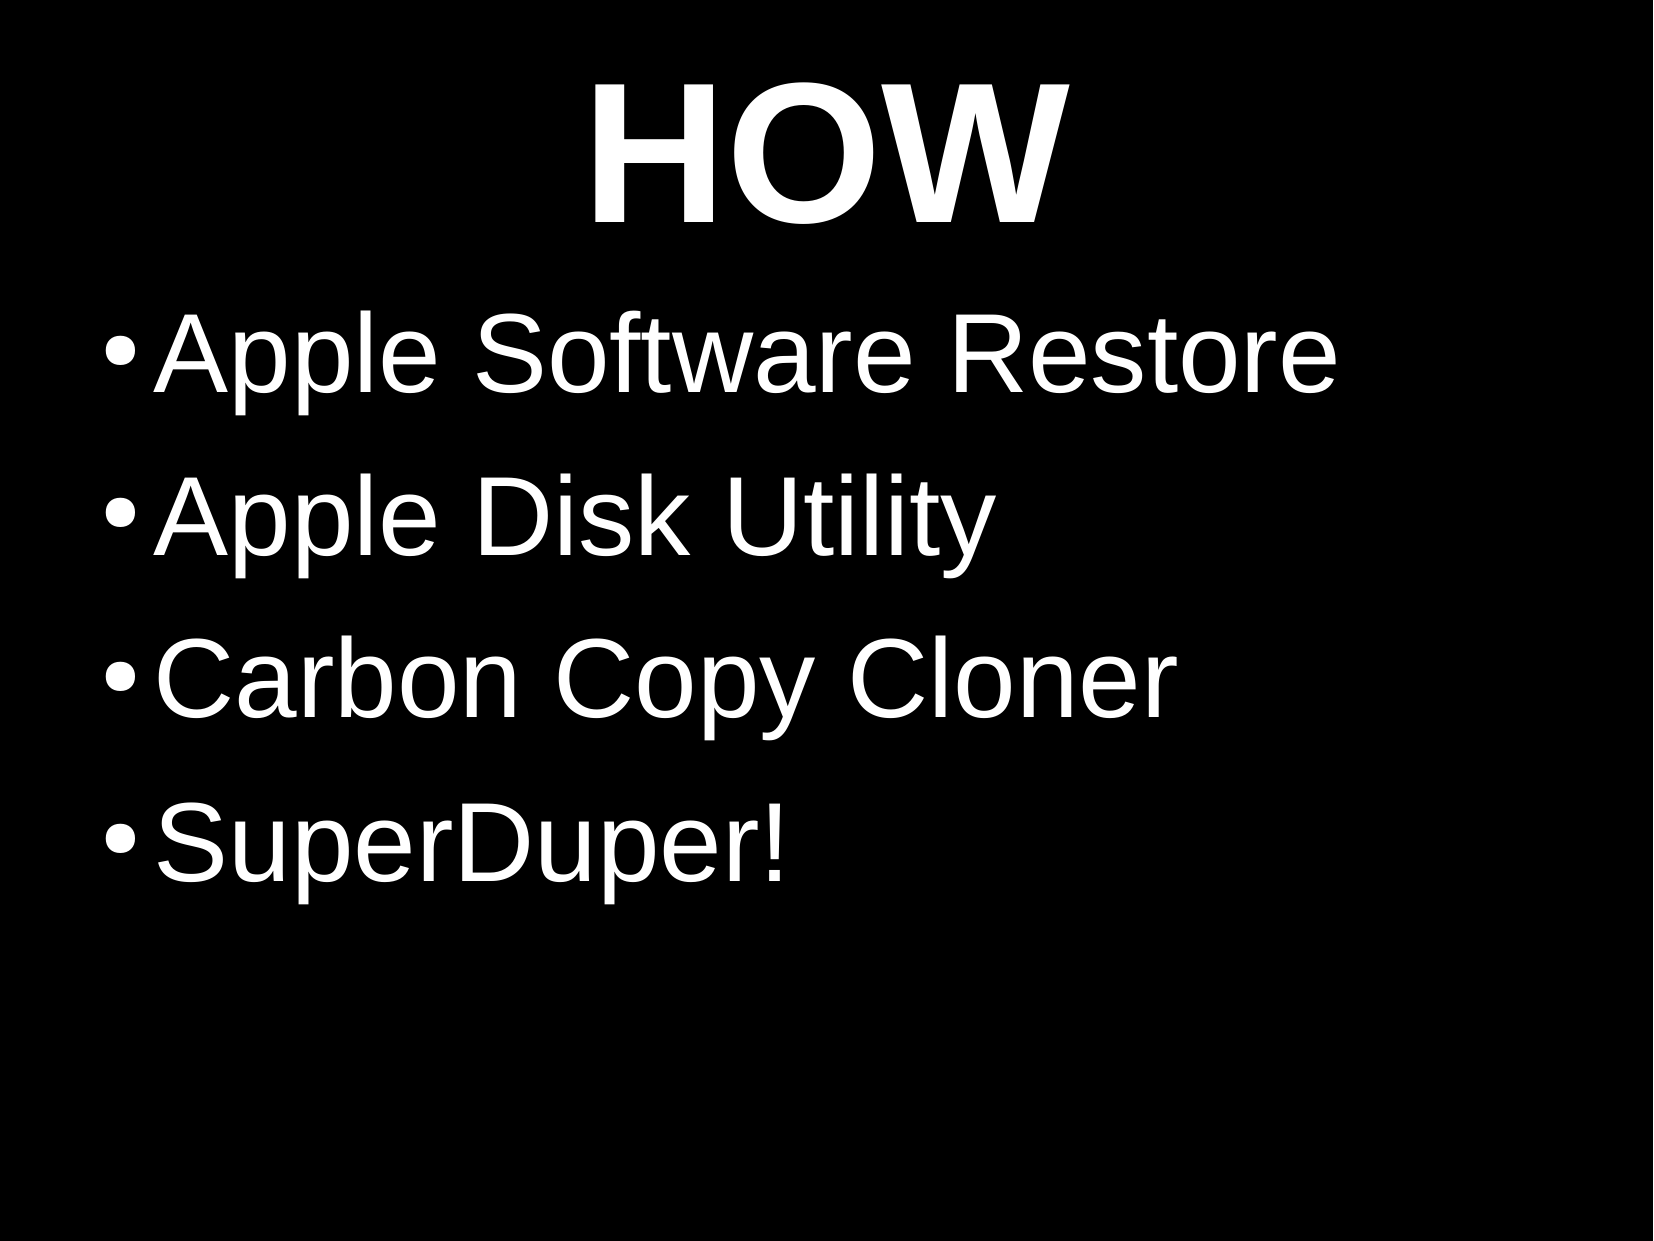

# HOW
Apple Software Restore
Apple Disk Utility
Carbon Copy Cloner
SuperDuper!